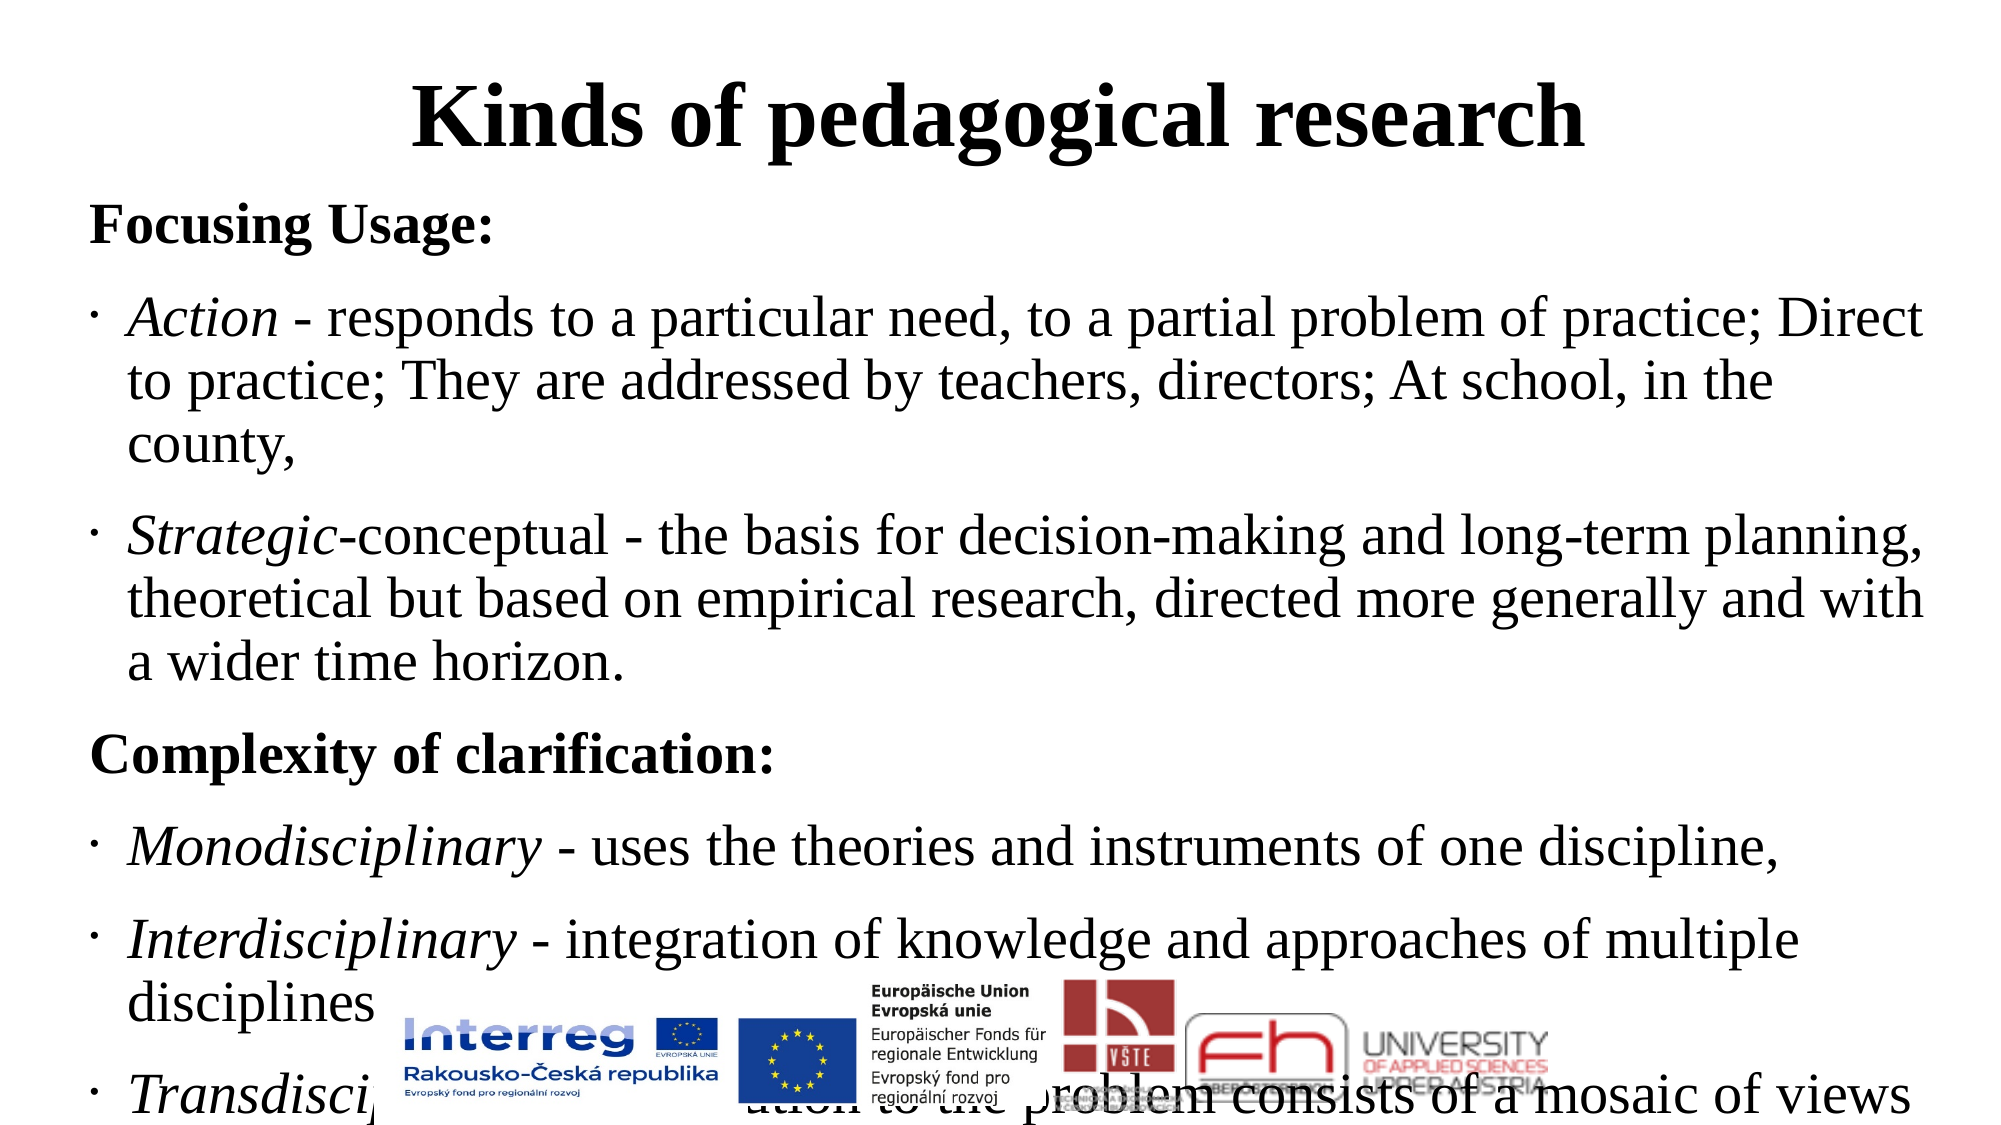

# Kinds of pedagogical research
Focusing Usage:
Action - responds to a particular need, to a partial problem of practice; Direct to practice; They are addressed by teachers, directors; At school, in the county,
Strategic-conceptual - the basis for decision-making and long-term planning, theoretical but based on empirical research, directed more generally and with a wider time horizon.
Complexity of clarification:
Monodisciplinary - uses the theories and instruments of one discipline,
Interdisciplinary - integration of knowledge and approaches of multiple disciplines,
Transdisciplinary - the solution to the problem consists of a mosaic of views of all the disciplines that have to deal with the problem of what to say.